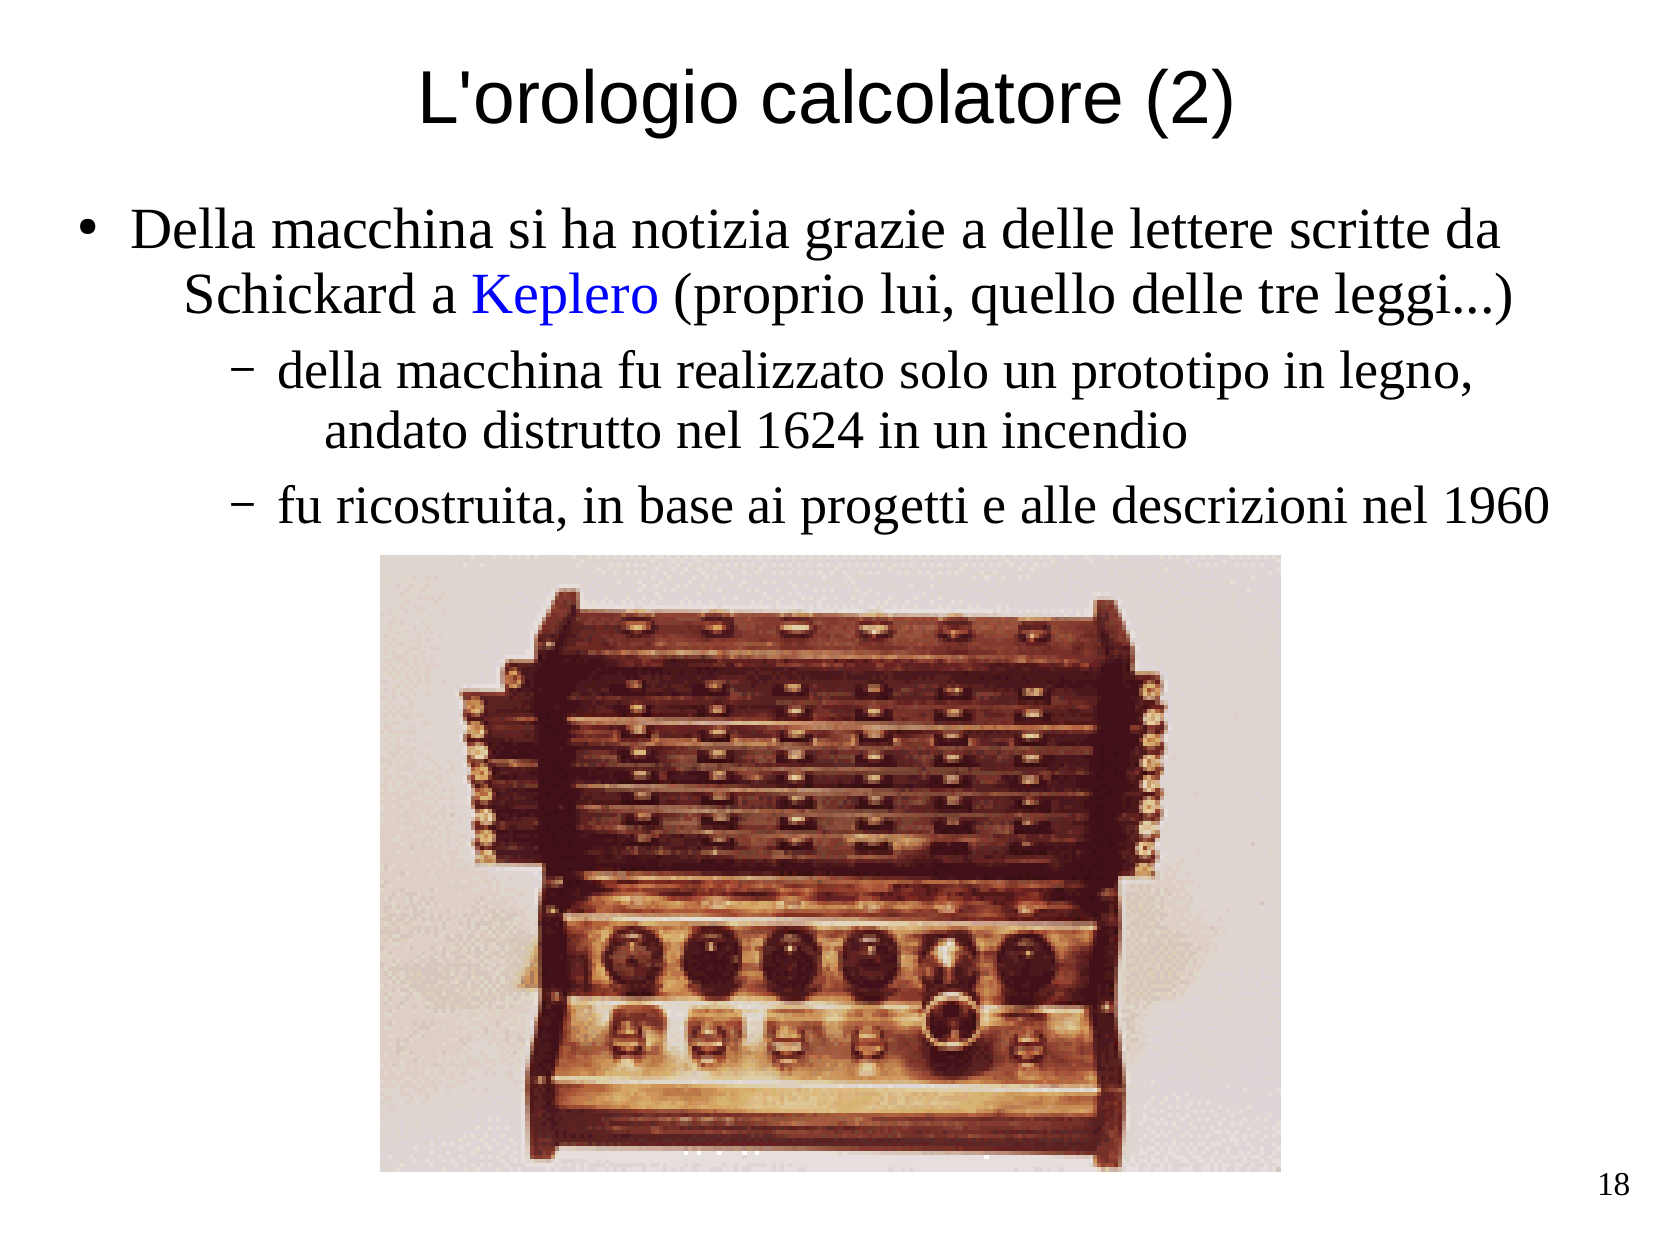

# L'orologio calcolatore (2)
Della macchina si ha notizia grazie a delle lettere scritte da Schickard a Keplero (proprio lui, quello delle tre leggi...)
della macchina fu realizzato solo un prototipo in legno, andato distrutto nel 1624 in un incendio
fu ricostruita, in base ai progetti e alle descrizioni nel 1960